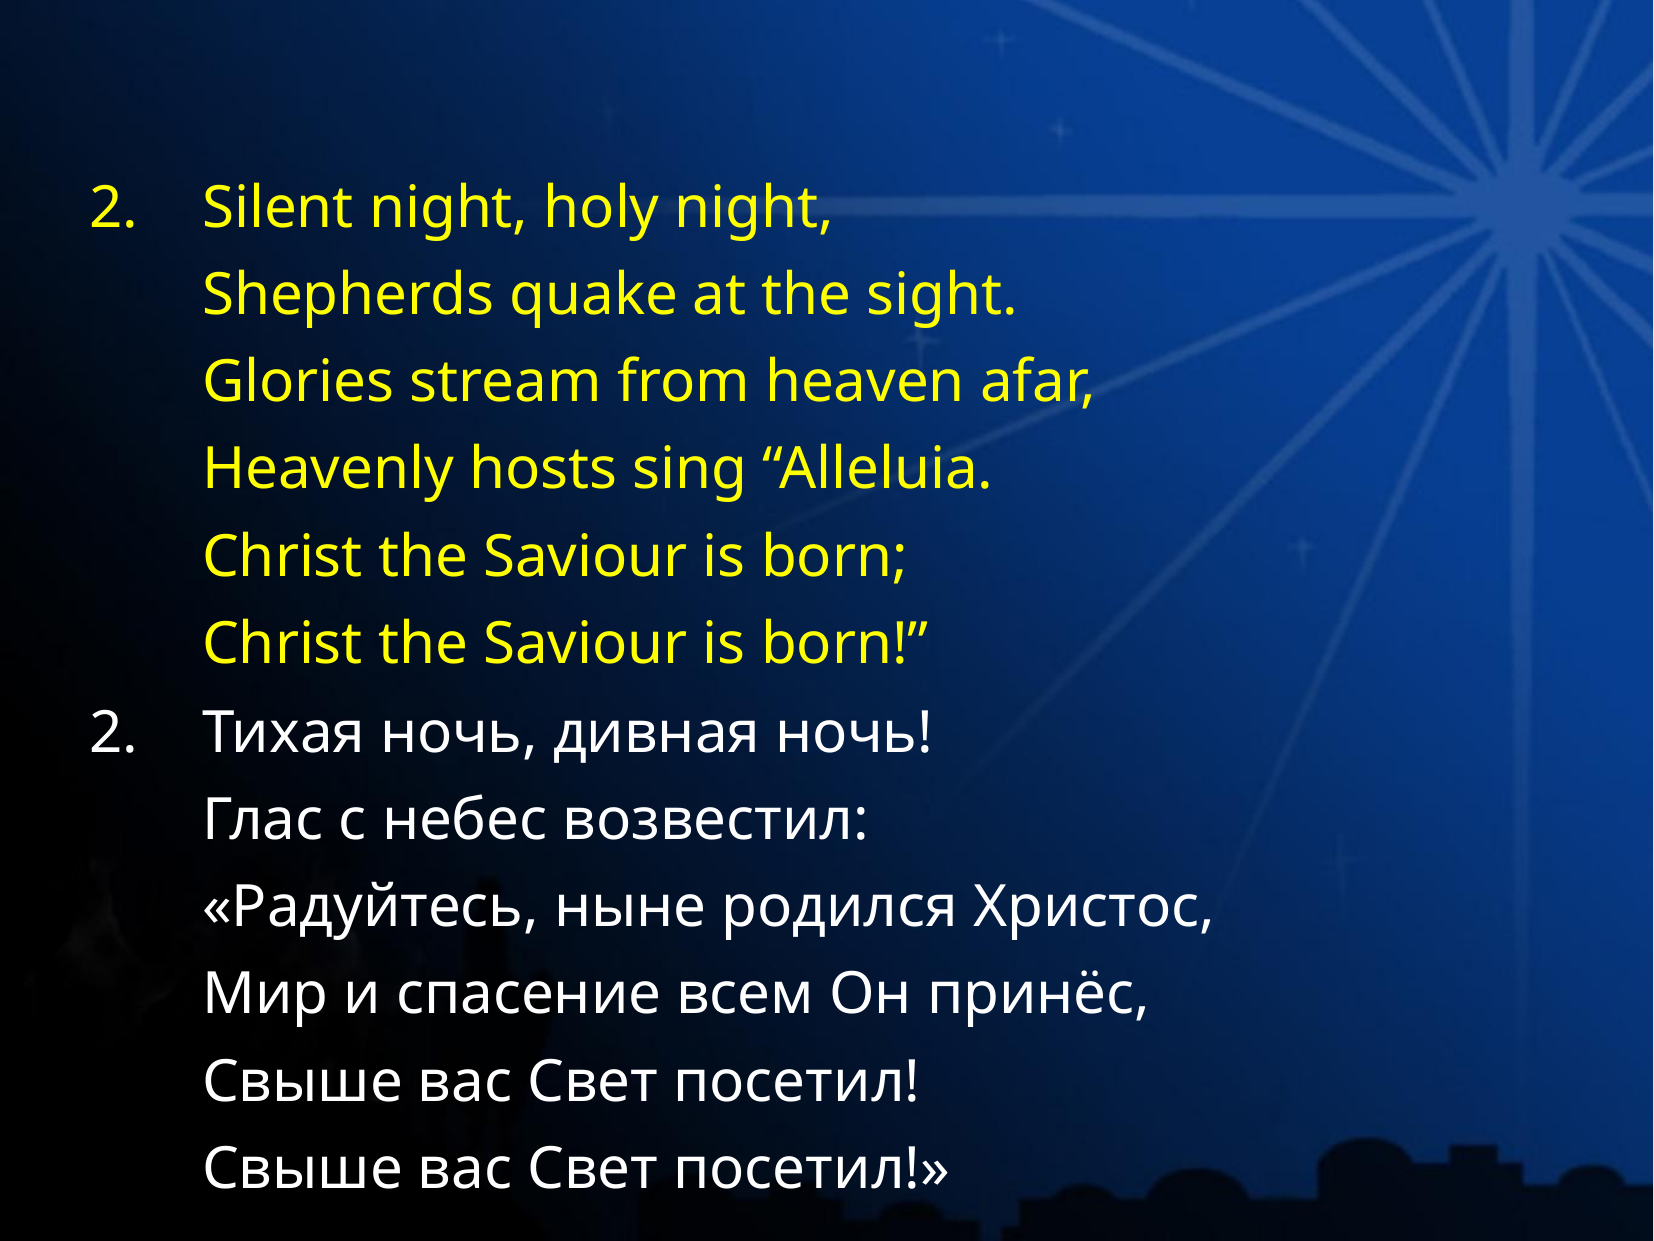

2.	Silent night, holy night,
	Shepherds quake at the sight.
	Glories stream from heaven afar,
	Heavenly hosts sing “Alleluia.
	Christ the Saviour is born;
	Christ the Saviour is born!”
2.	Тихая ночь, дивная ночь!
	Глас с небес возвестил:
	«Радуйтесь, ныне родился Христос,
	Мир и спасение всем Он принёс,
	Свыше вас Свет посетил!
	Свыше вас Свет посетил!»